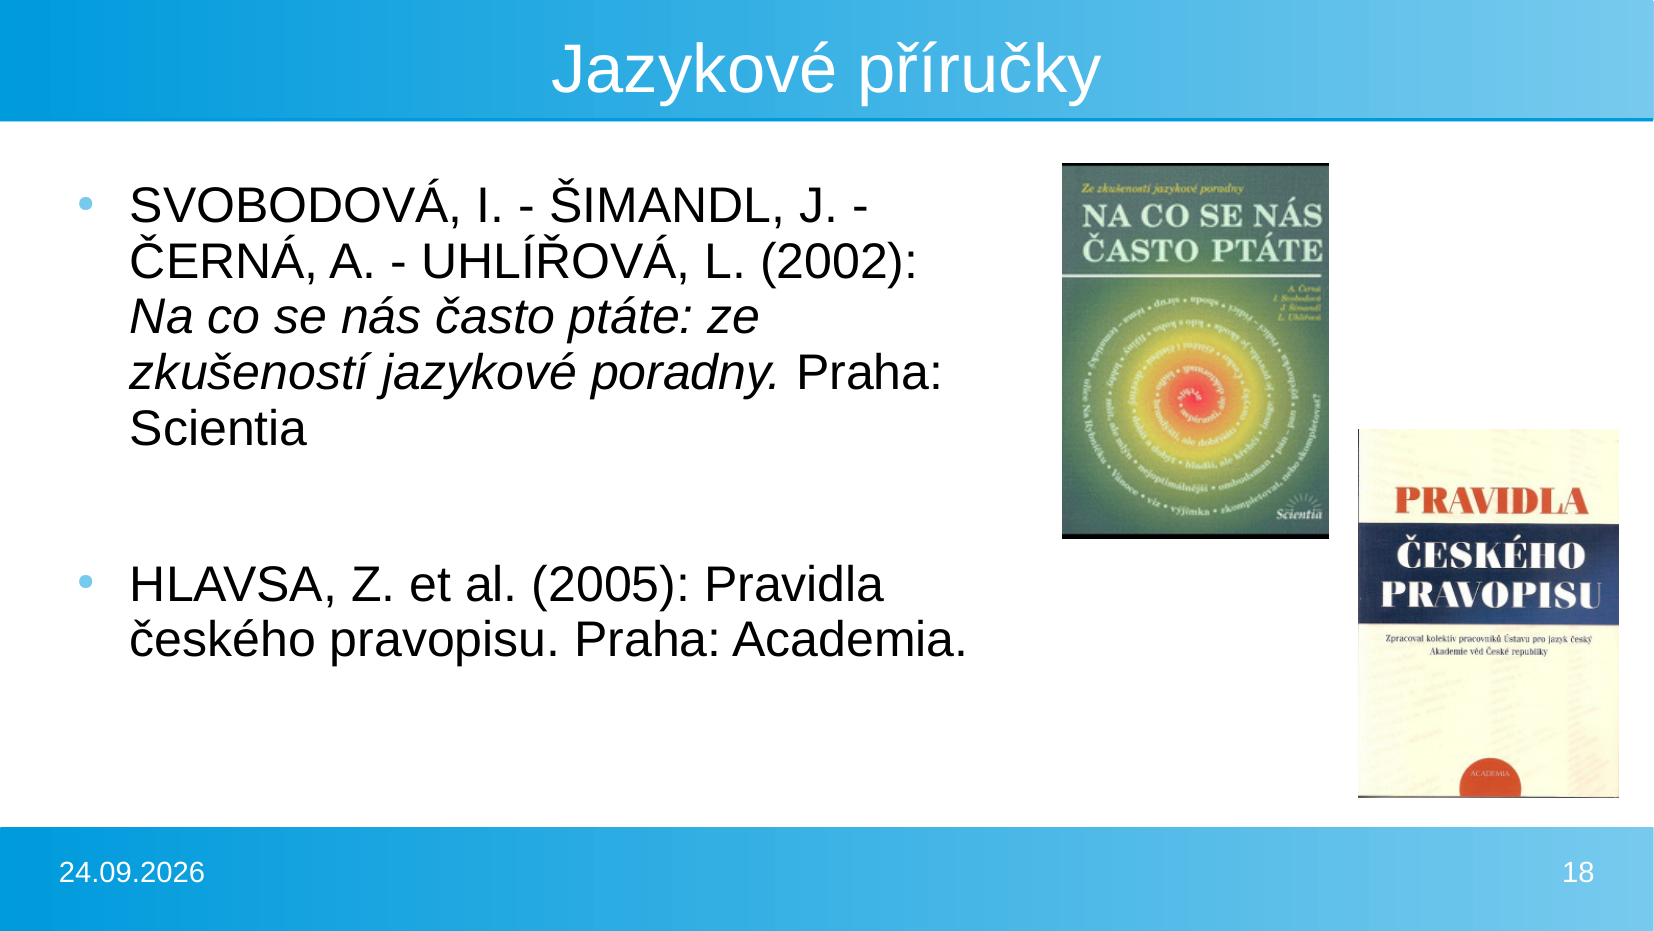

# Jazykové příručky
SVOBODOVÁ, I. - ŠIMANDL, J. - ČERNÁ, A. - UHLÍŘOVÁ, L. (2002): Na co se nás často ptáte: ze zkušeností jazykové poradny. Praha: Scientia
HLAVSA, Z. et al. (2005): Pravidla českého pravopisu. Praha: Academia.
18